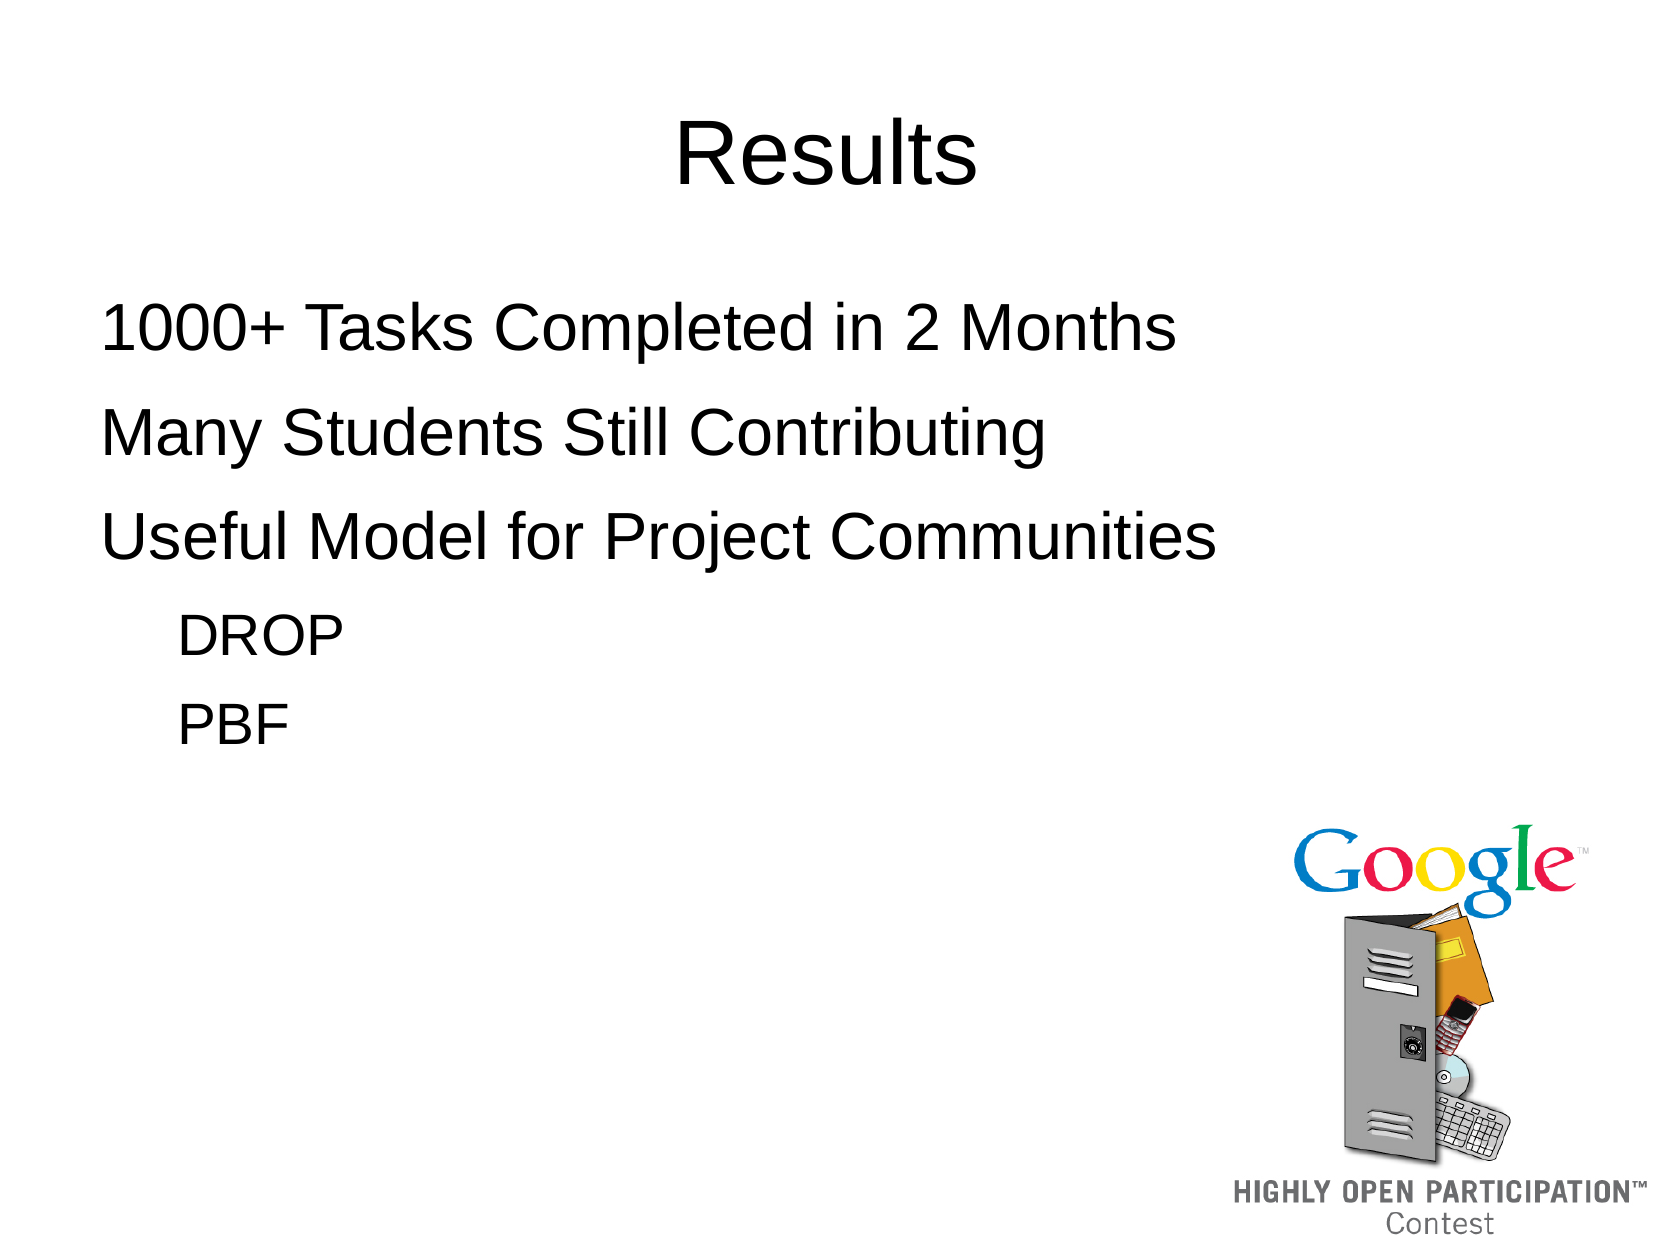

# Results
1000+ Tasks Completed in 2 Months
Many Students Still Contributing
Useful Model for Project Communities
DROP
PBF